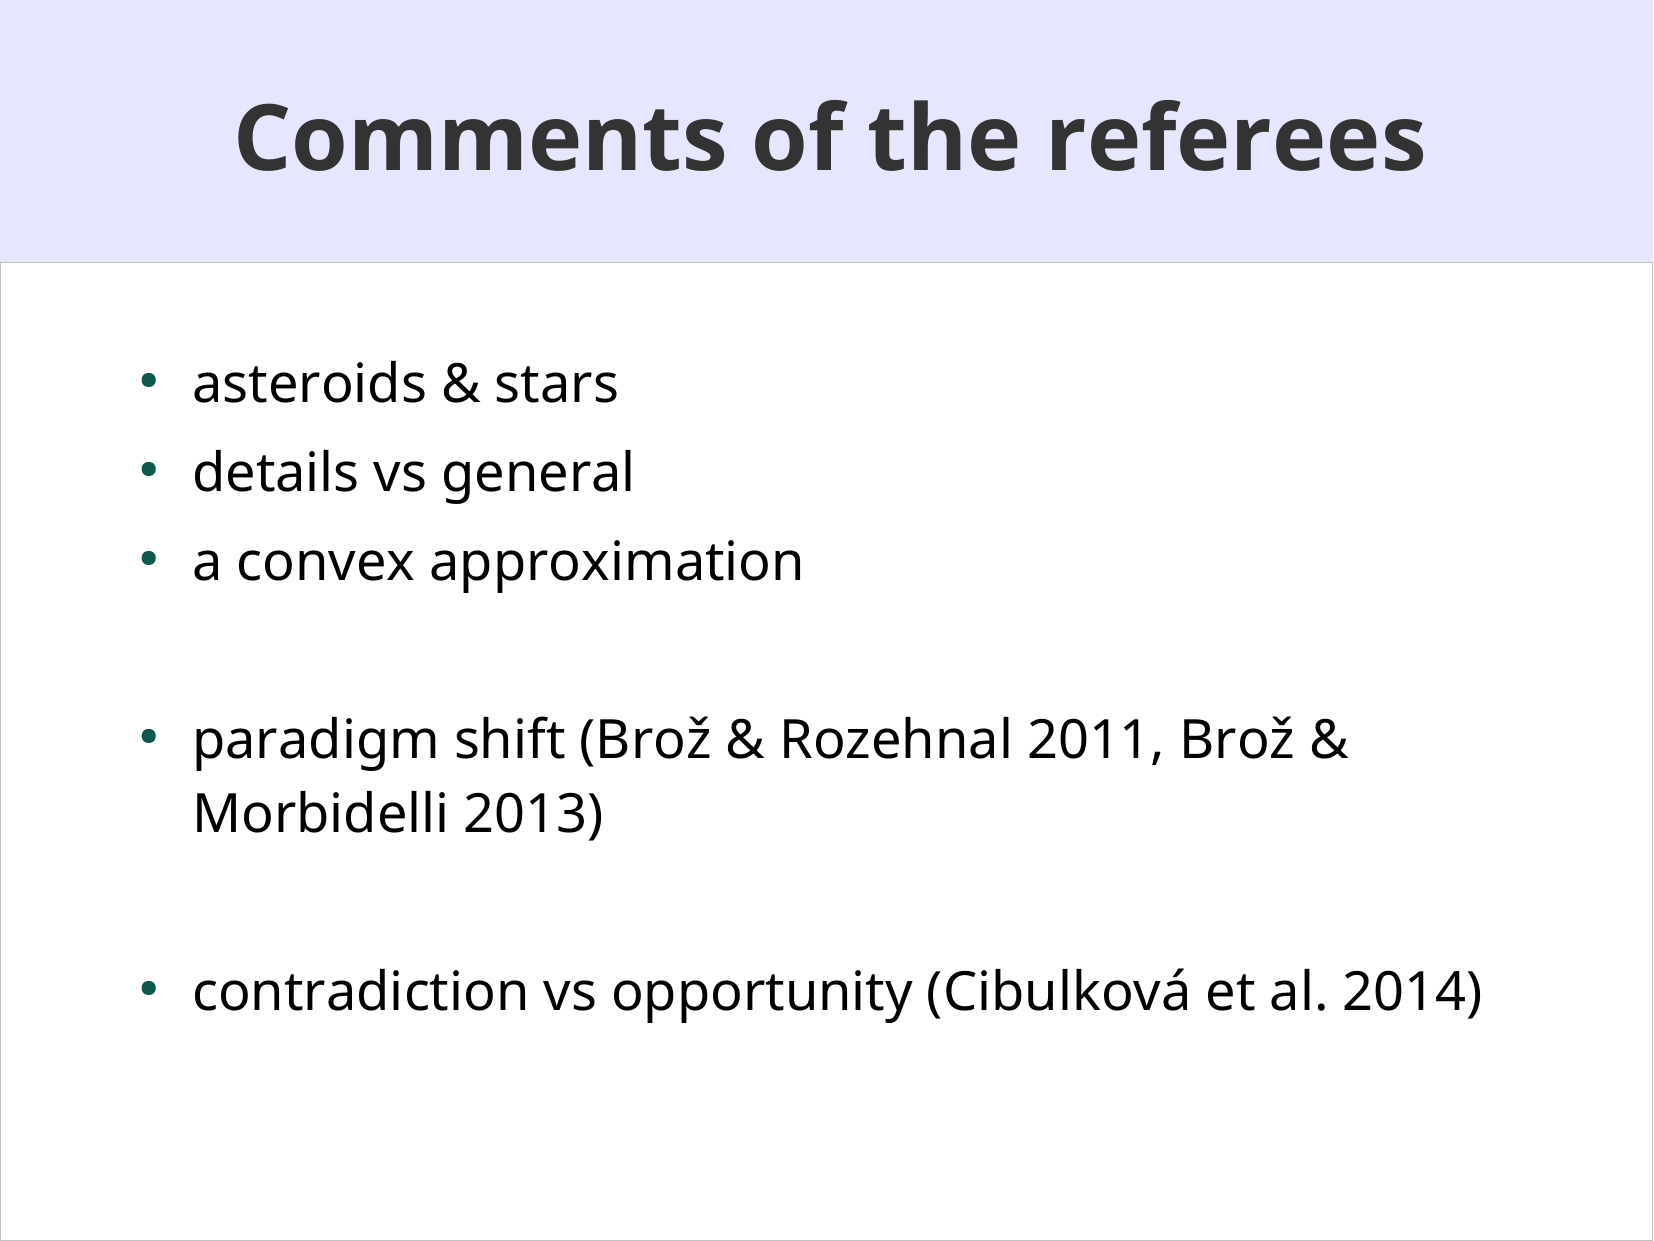

# Comments of the referees
asteroids & stars
details vs general
a convex approximation
paradigm shift (Brož & Rozehnal 2011, Brož & Morbidelli 2013)
contradiction vs opportunity (Cibulková et al. 2014)